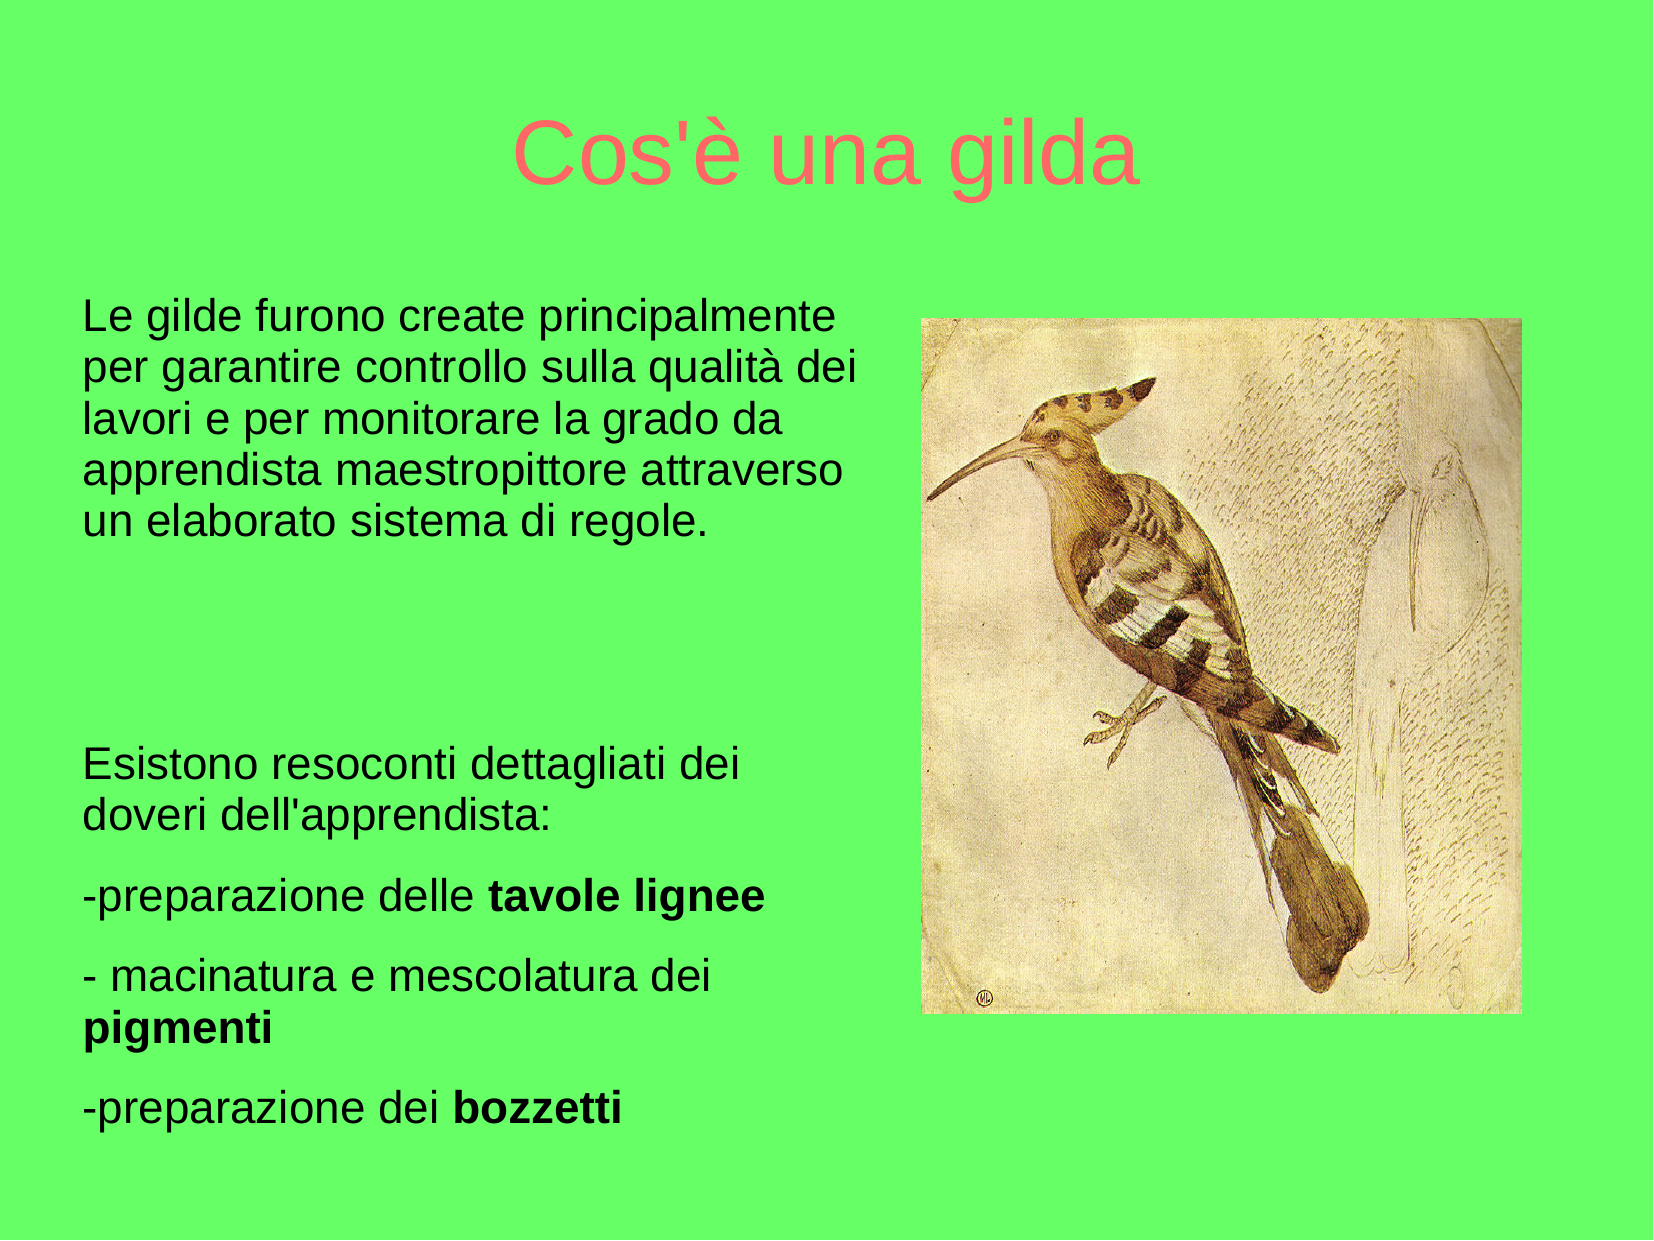

# Cos'è una gilda
Le gilde furono create principalmente per garantire controllo sulla qualità dei lavori e per monitorare la grado da apprendista maestropittore attraverso un elaborato sistema di regole.
Esistono resoconti dettagliati dei doveri dell'apprendista:
-preparazione delle tavole lignee
- macinatura e mescolatura dei pigmenti
-preparazione dei bozzetti